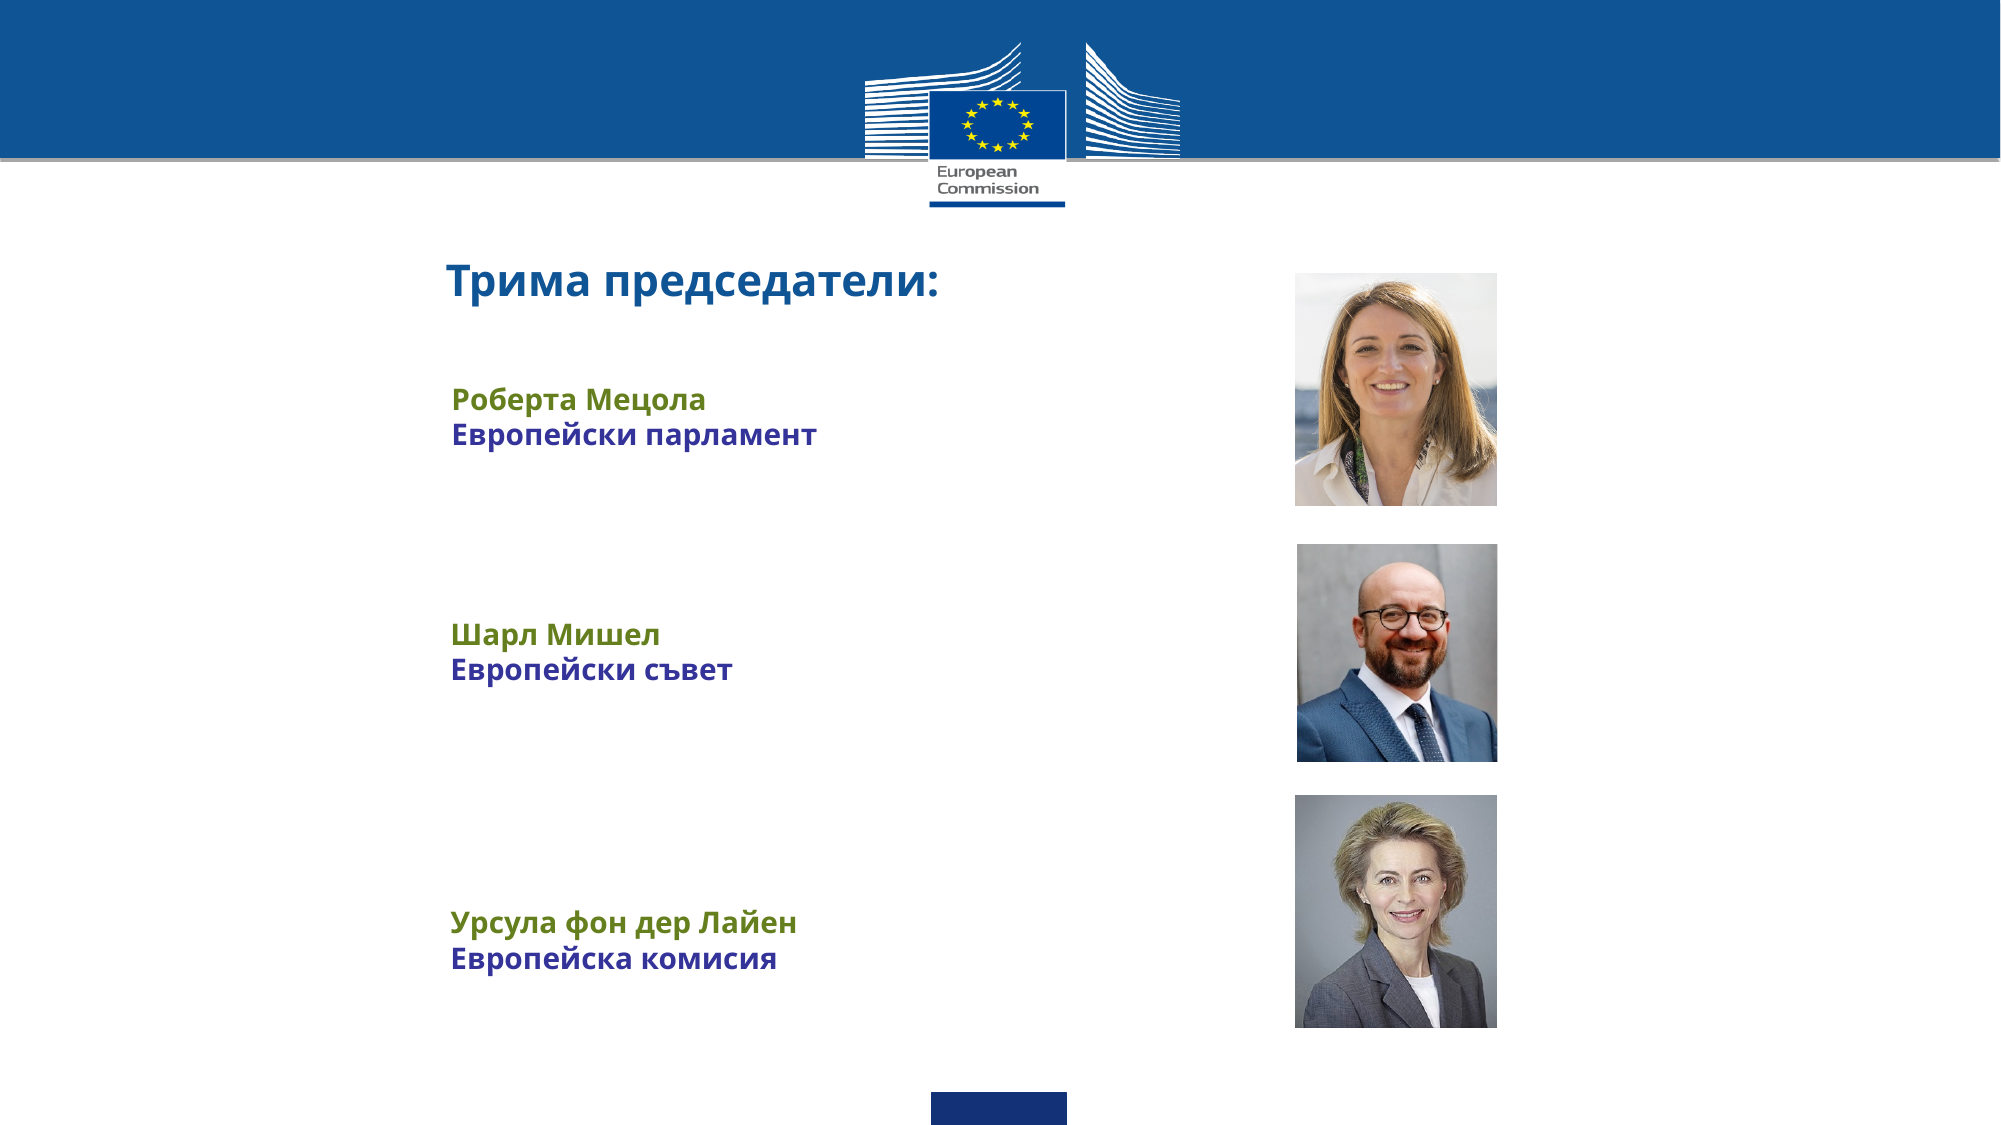

Трима председатели:
Роберта Мецола
Европейски парламент
Шарл Мишел
Европейски съвет
Урсула фон дер Лайен
Европейска комисия